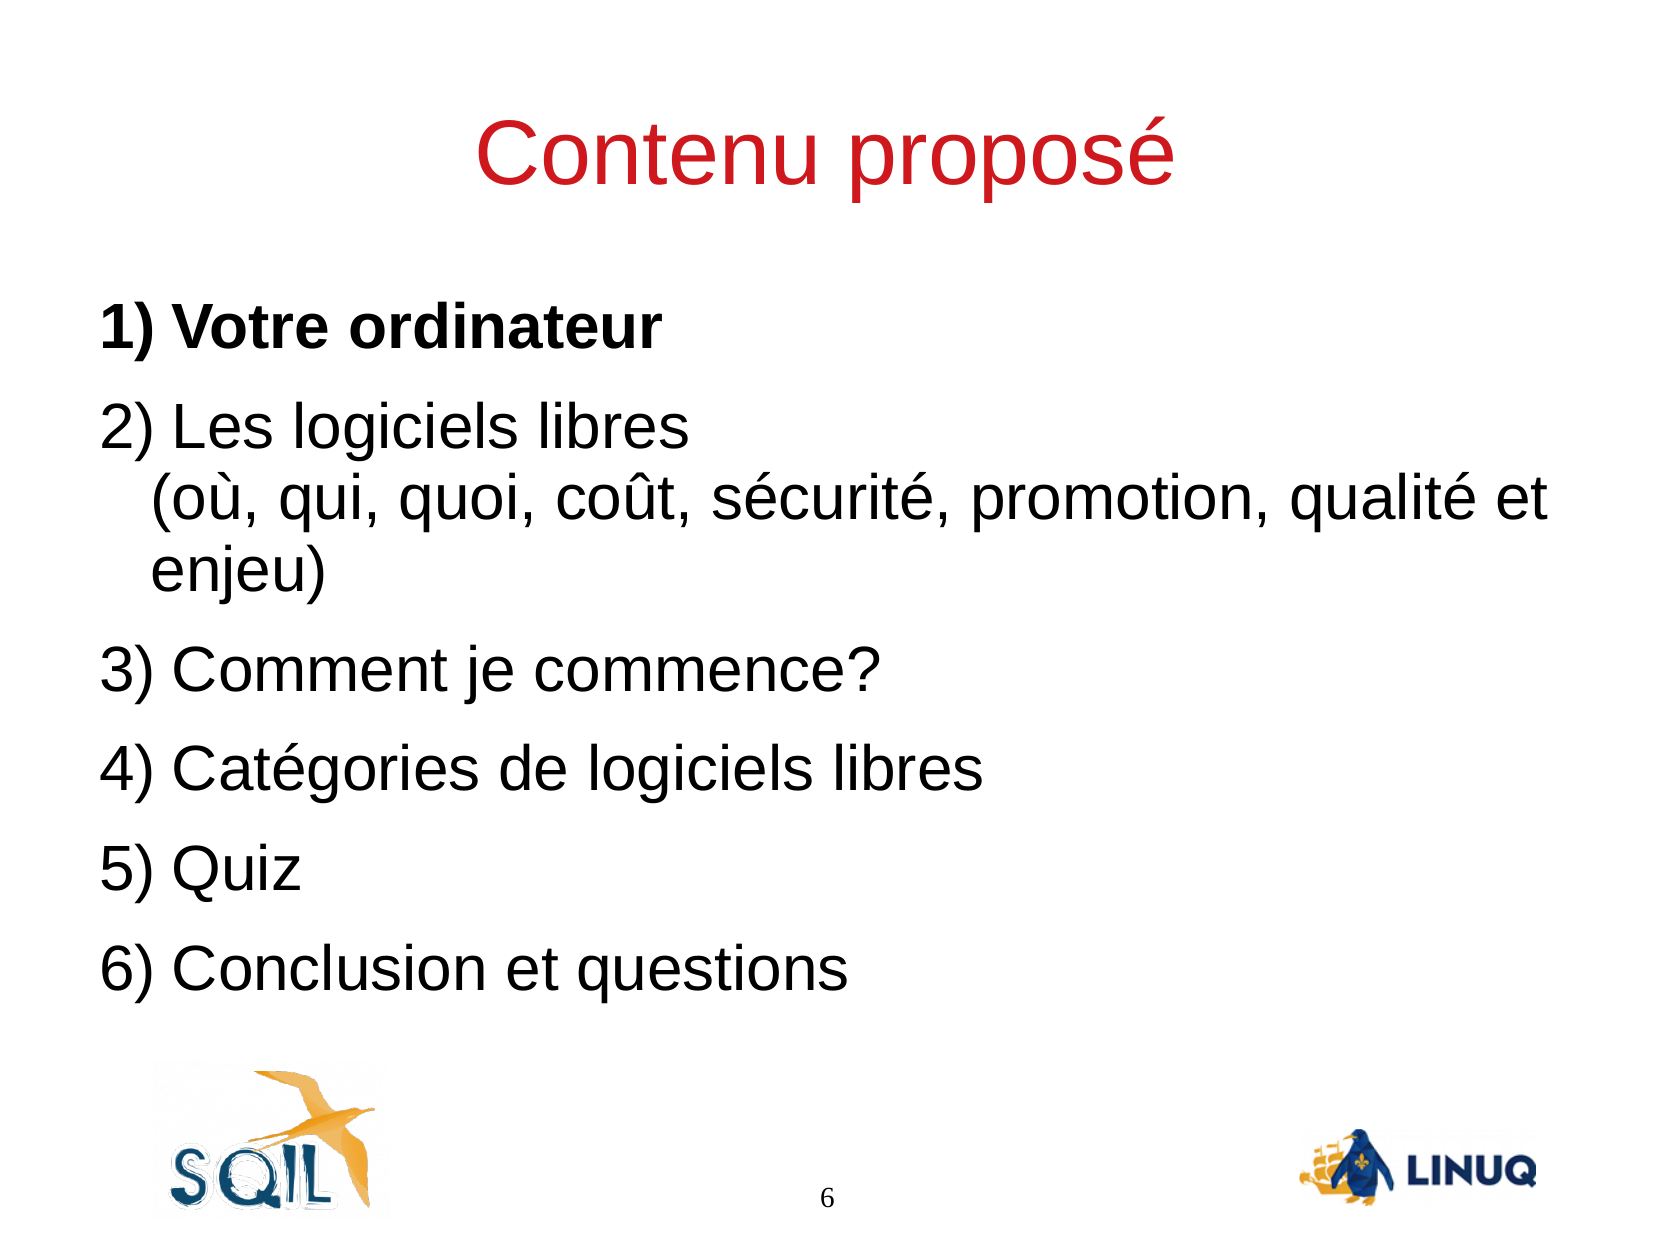

# Contenu proposé
 Votre ordinateur
 Les logiciels libres
(où, qui, quoi, coût, sécurité, promotion, qualité et enjeu)
 Comment je commence?
 Catégories de logiciels libres
 Quiz
 Conclusion et questions